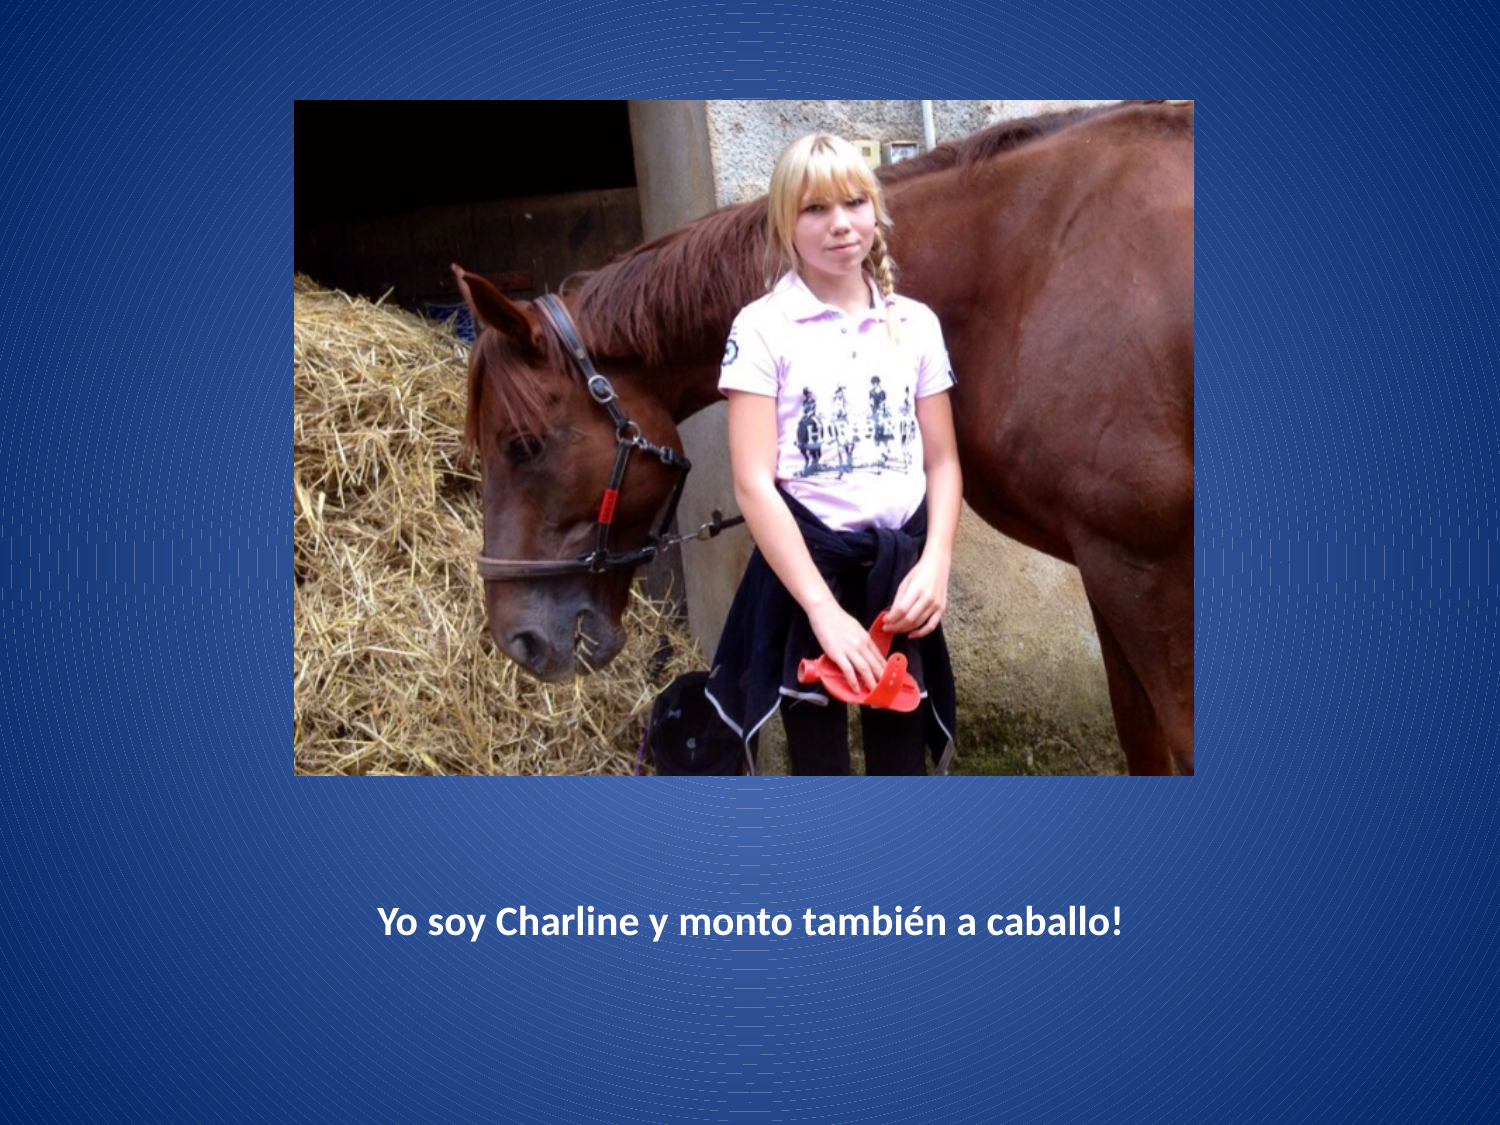

# Yo soy Charline y monto también a caballo!